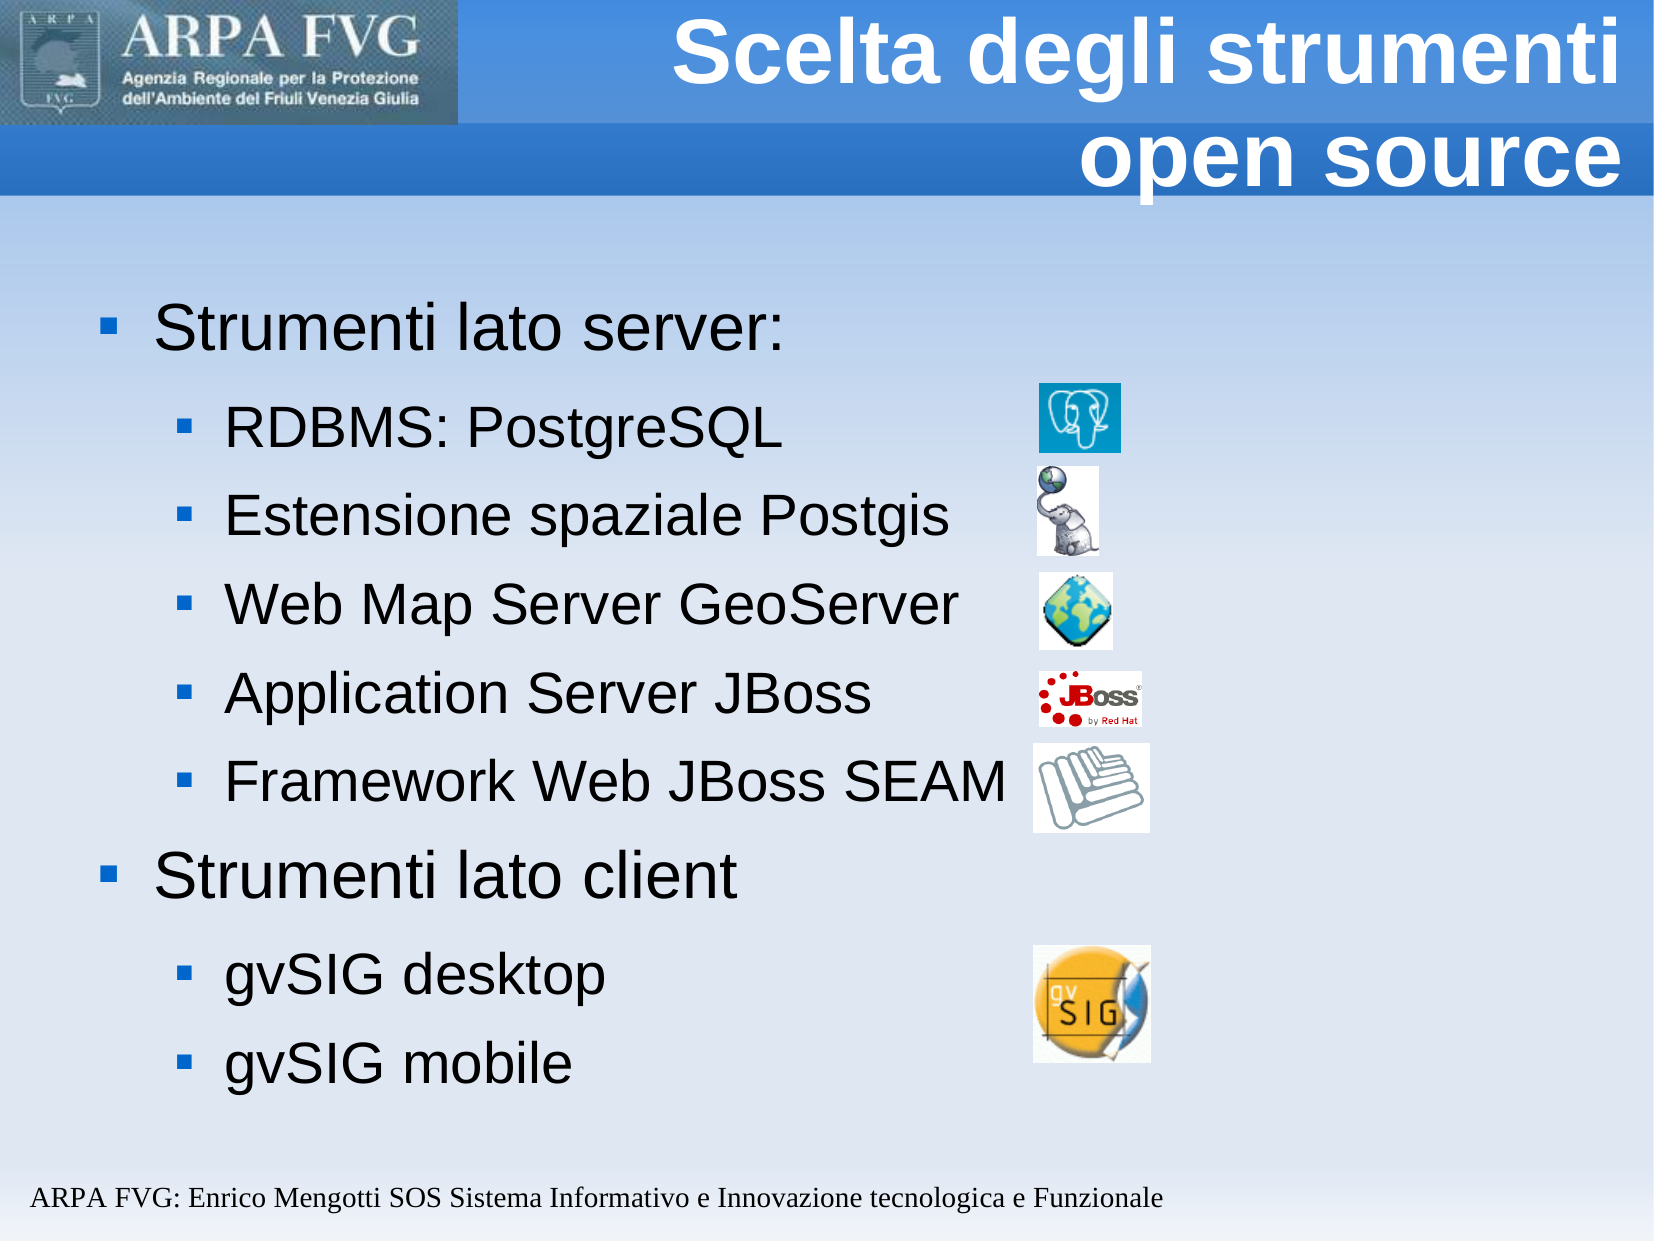

# Scelta degli strumenti open source
Strumenti lato server:
RDBMS: PostgreSQL
Estensione spaziale Postgis
Web Map Server GeoServer
Application Server JBoss
Framework Web JBoss SEAM
Strumenti lato client
gvSIG desktop
gvSIG mobile